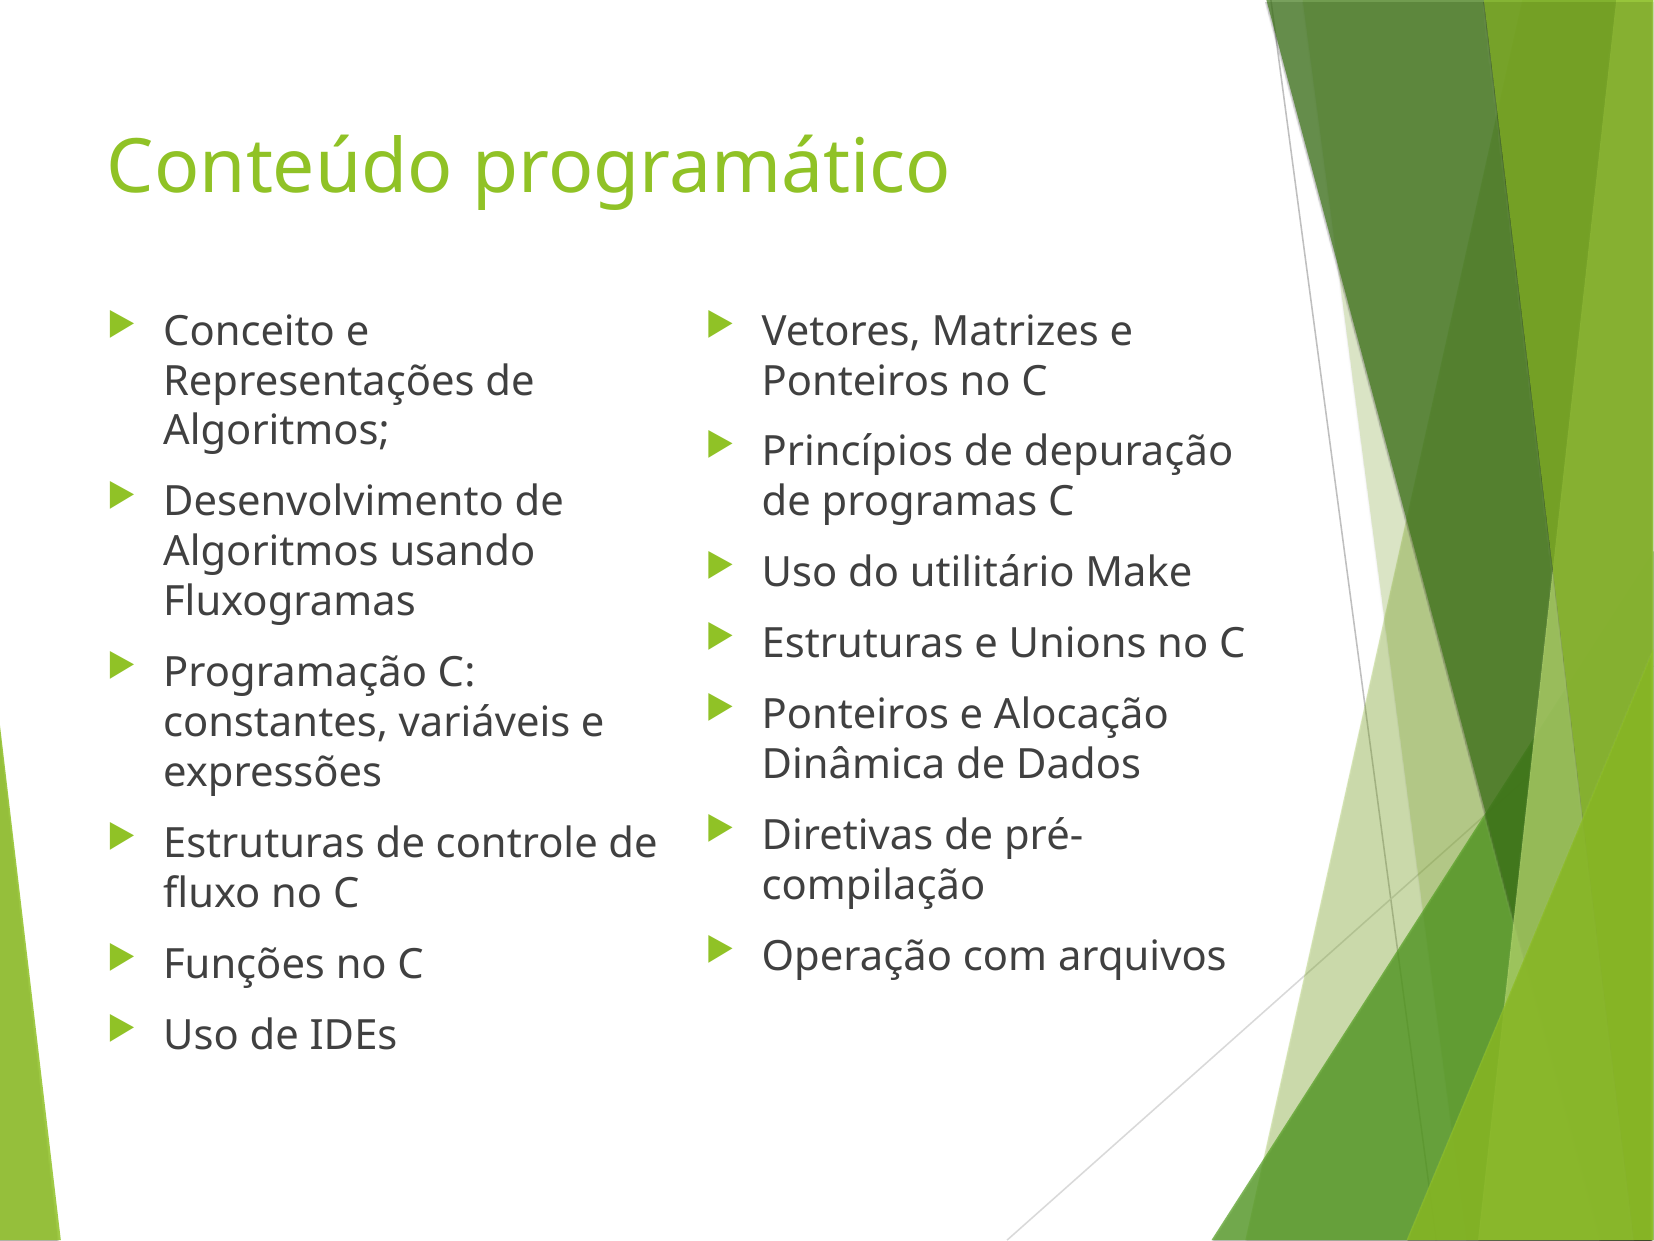

# Conteúdo programático
Conceito e Representações de Algoritmos;
Desenvolvimento de Algoritmos usando Fluxogramas
Programação C: constantes, variáveis e expressões
Estruturas de controle de fluxo no C
Funções no C
Uso de IDEs
Vetores, Matrizes e Ponteiros no C
Princípios de depuração de programas C
Uso do utilitário Make
Estruturas e Unions no C
Ponteiros e Alocação Dinâmica de Dados
Diretivas de pré-compilação
Operação com arquivos